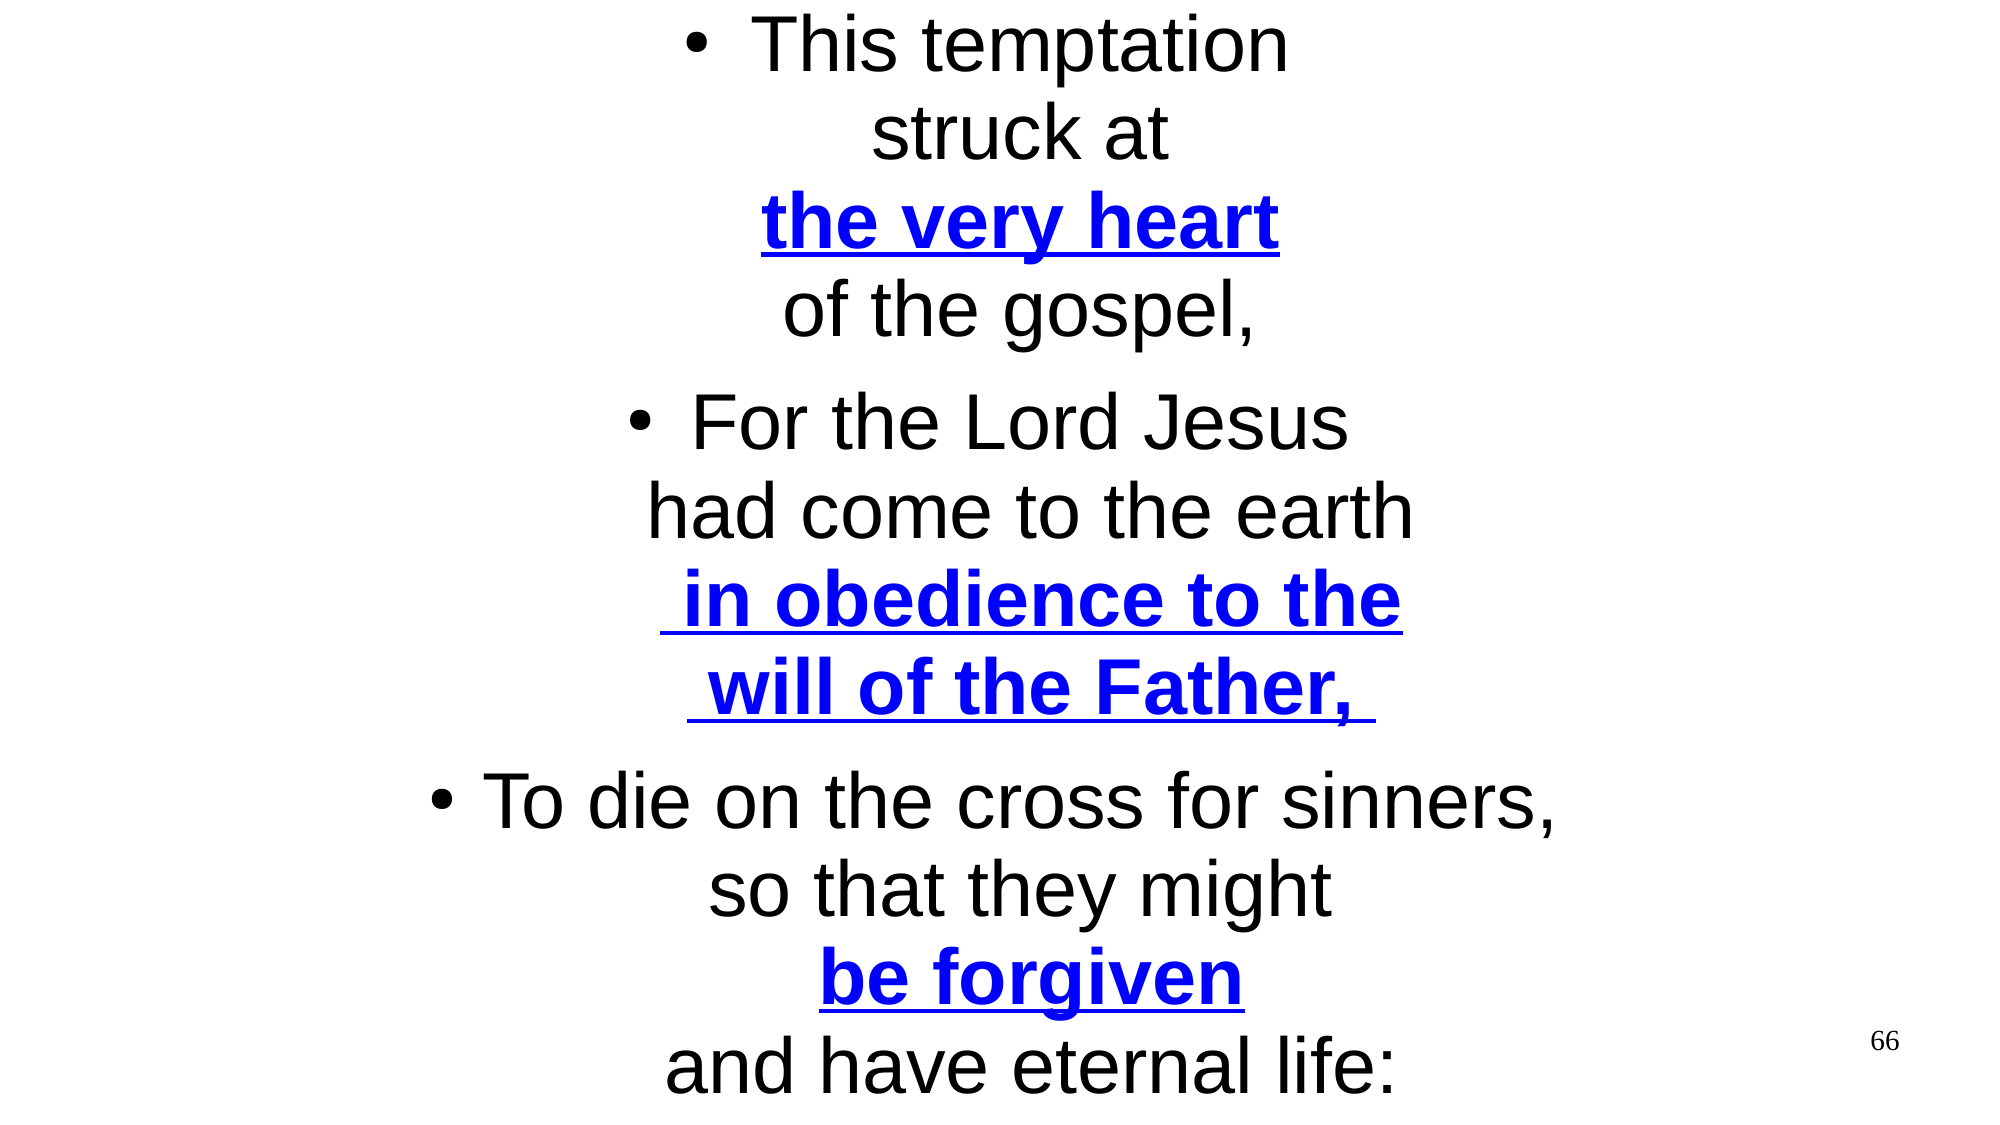

# This temptation struck at the very heart of the gospel,
For the Lord Jesus
had come to the earth
 in obedience to the
 will of the Father,
To die on the cross for sinners,
so that they might
be forgiven
 and have eternal life:
66